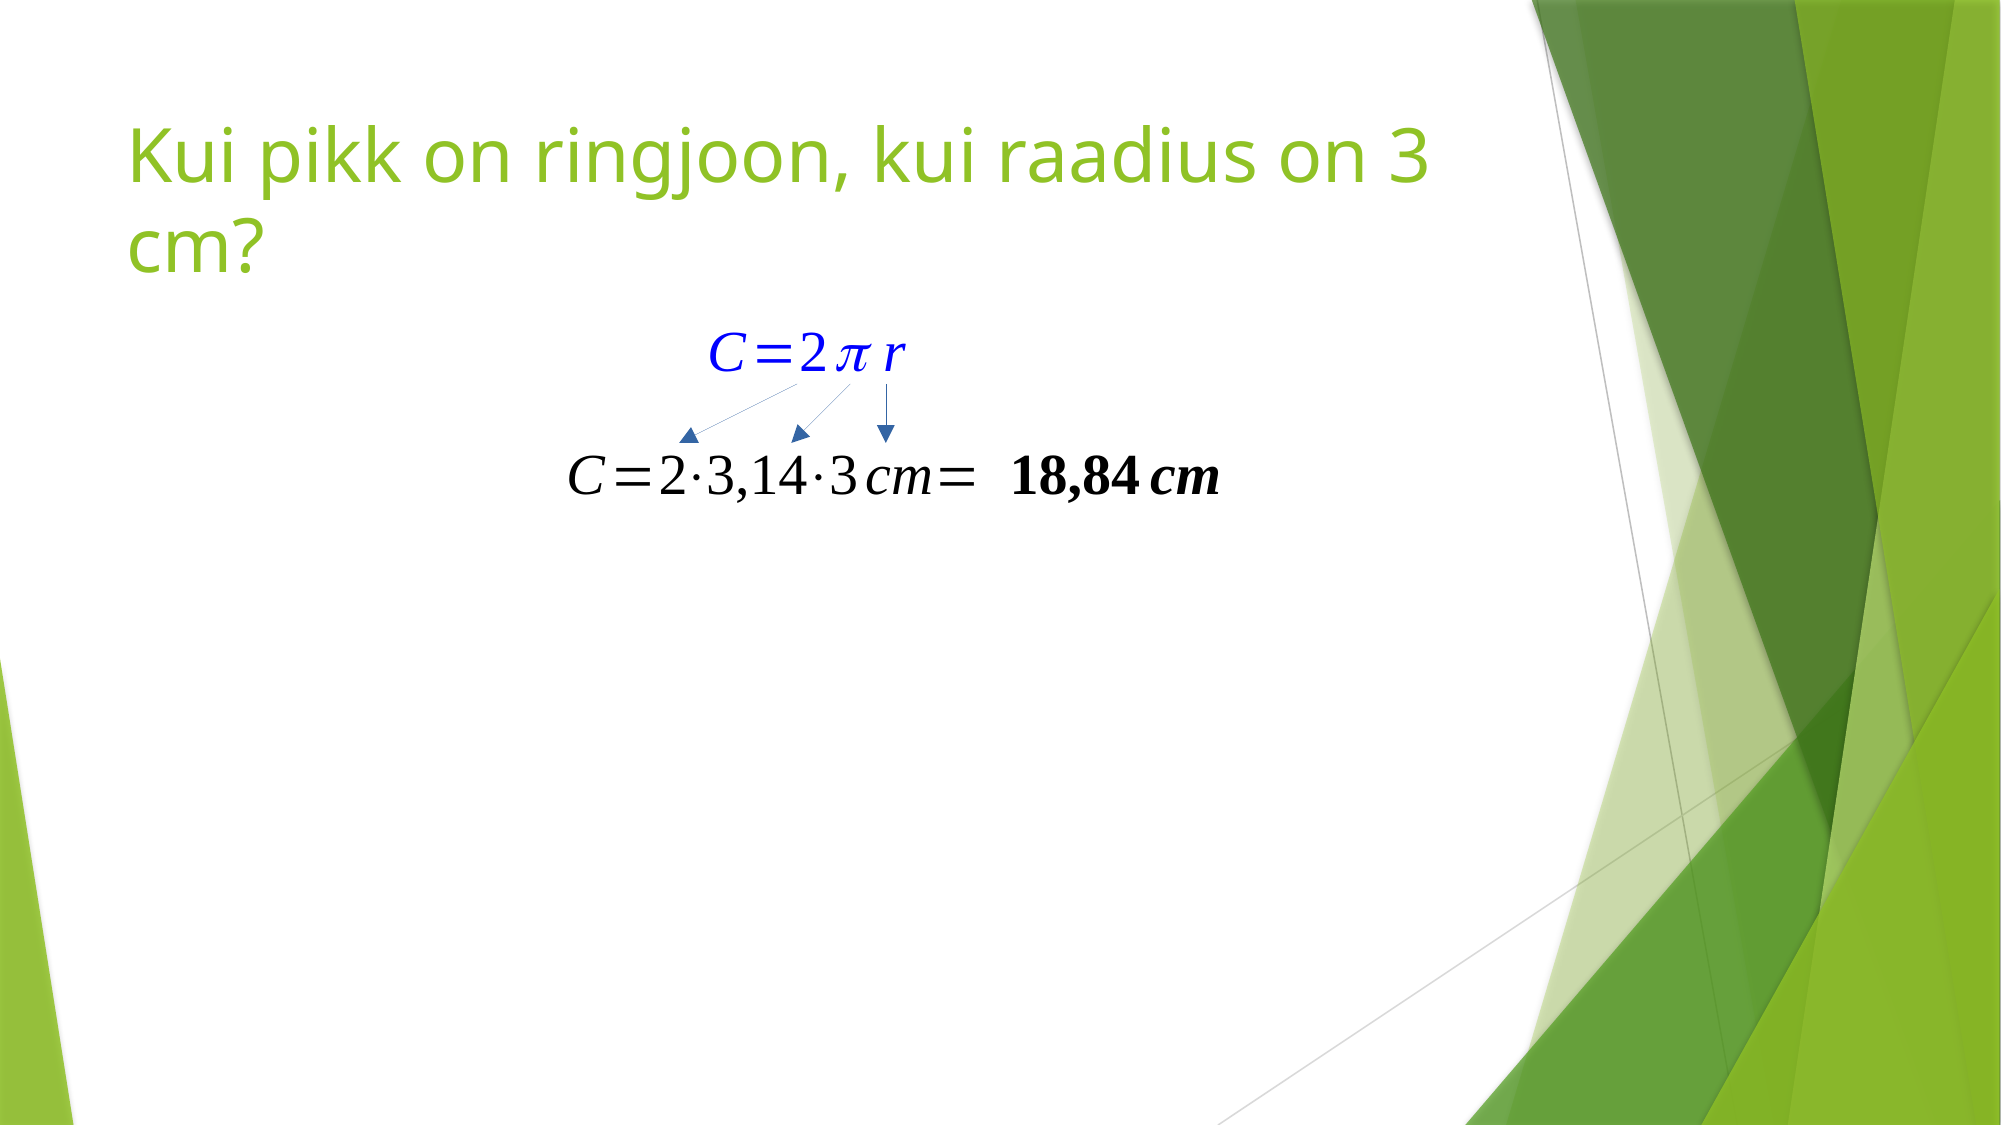

# Kui pikk on ringjoon, kui raadius on 3 cm?